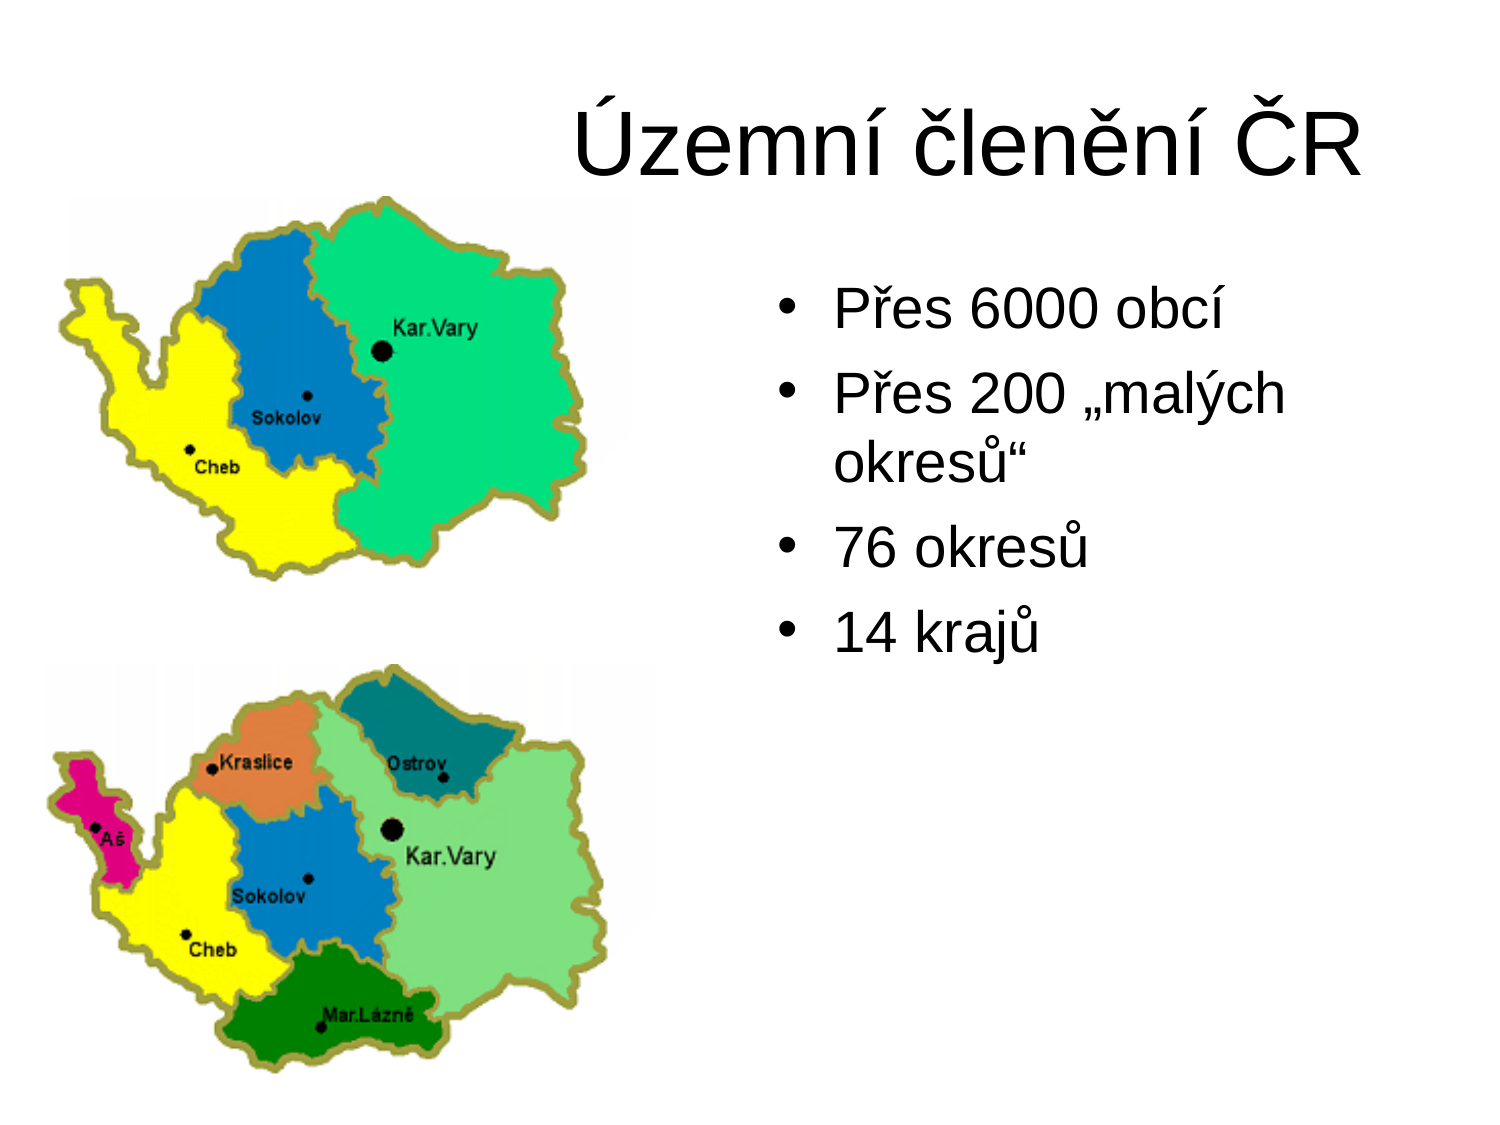

# Územní členění ČR
Přes 6000 obcí
Přes 200 „malých okresů“
76 okresů
14 krajů